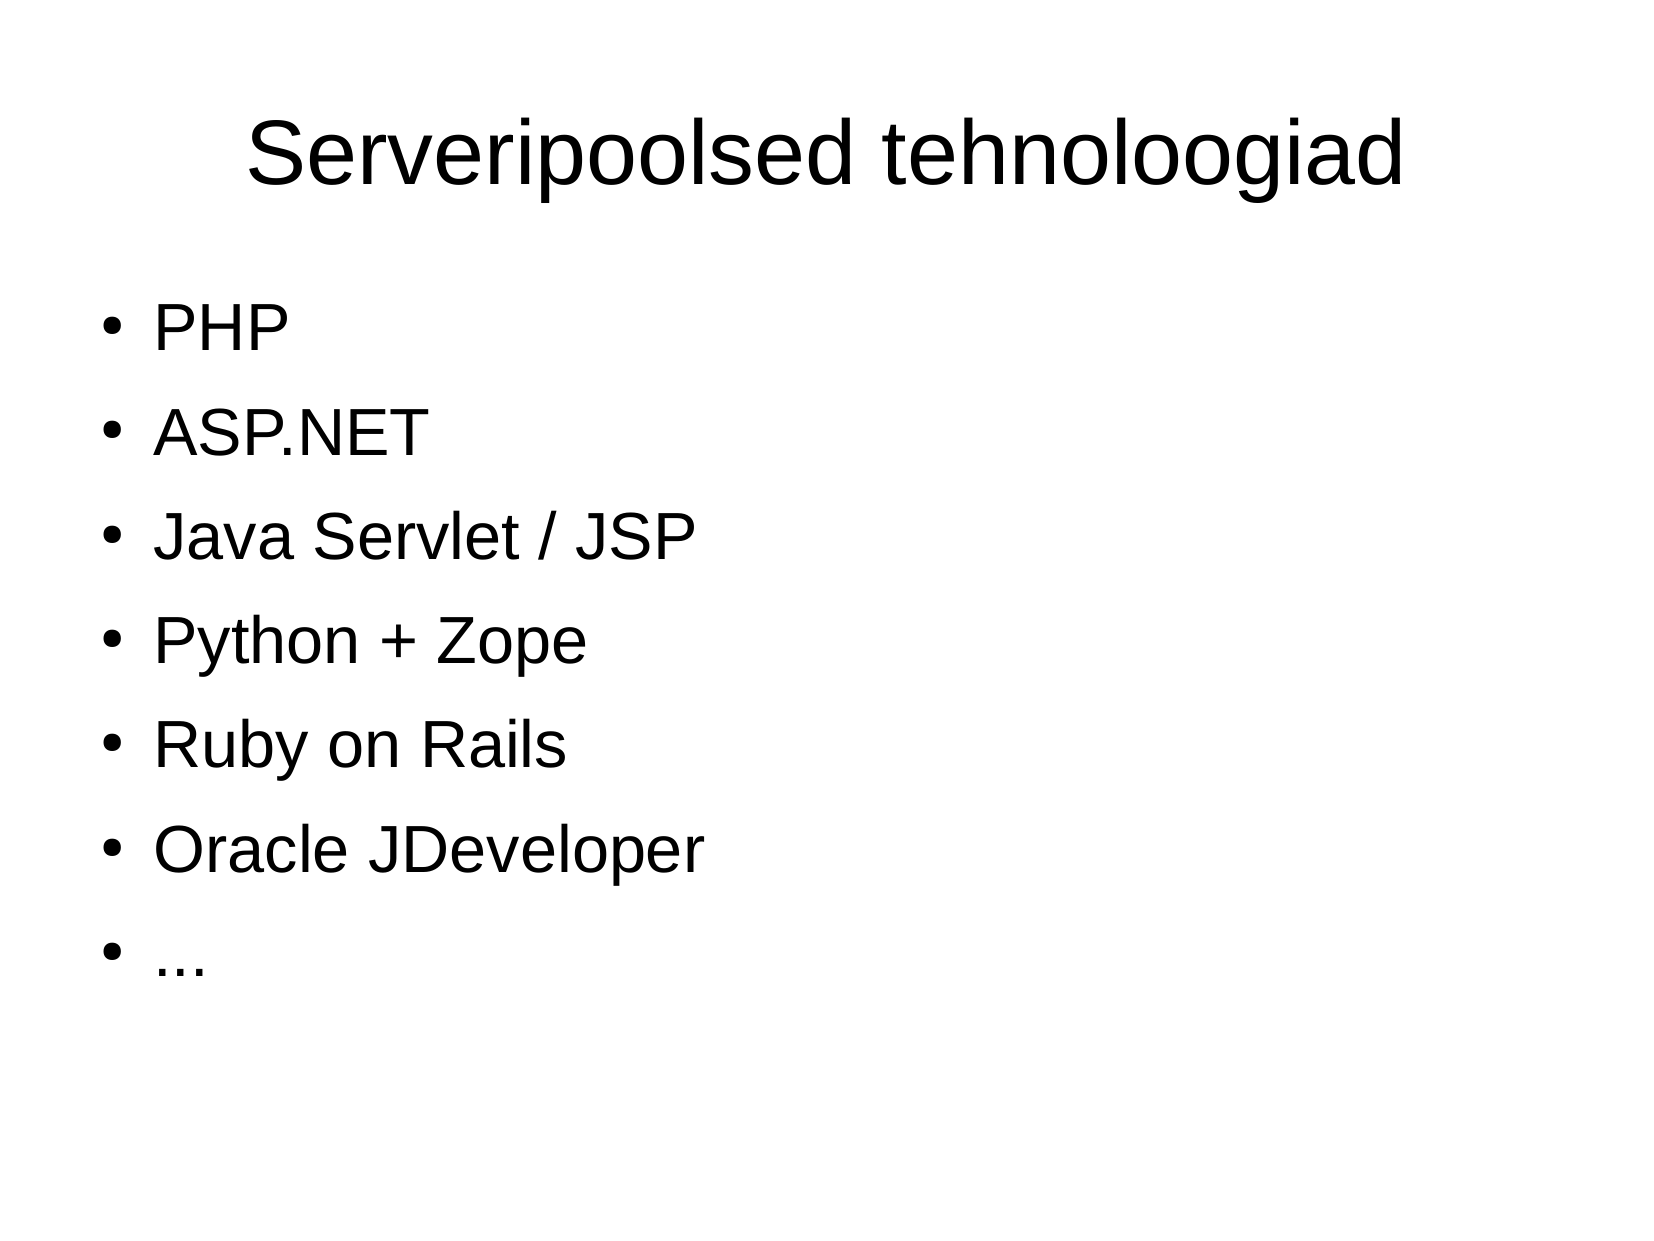

# Serveripoolsed tehnoloogiad
PHP
ASP.NET
Java Servlet / JSP
Python + Zope
Ruby on Rails
Oracle JDeveloper
...